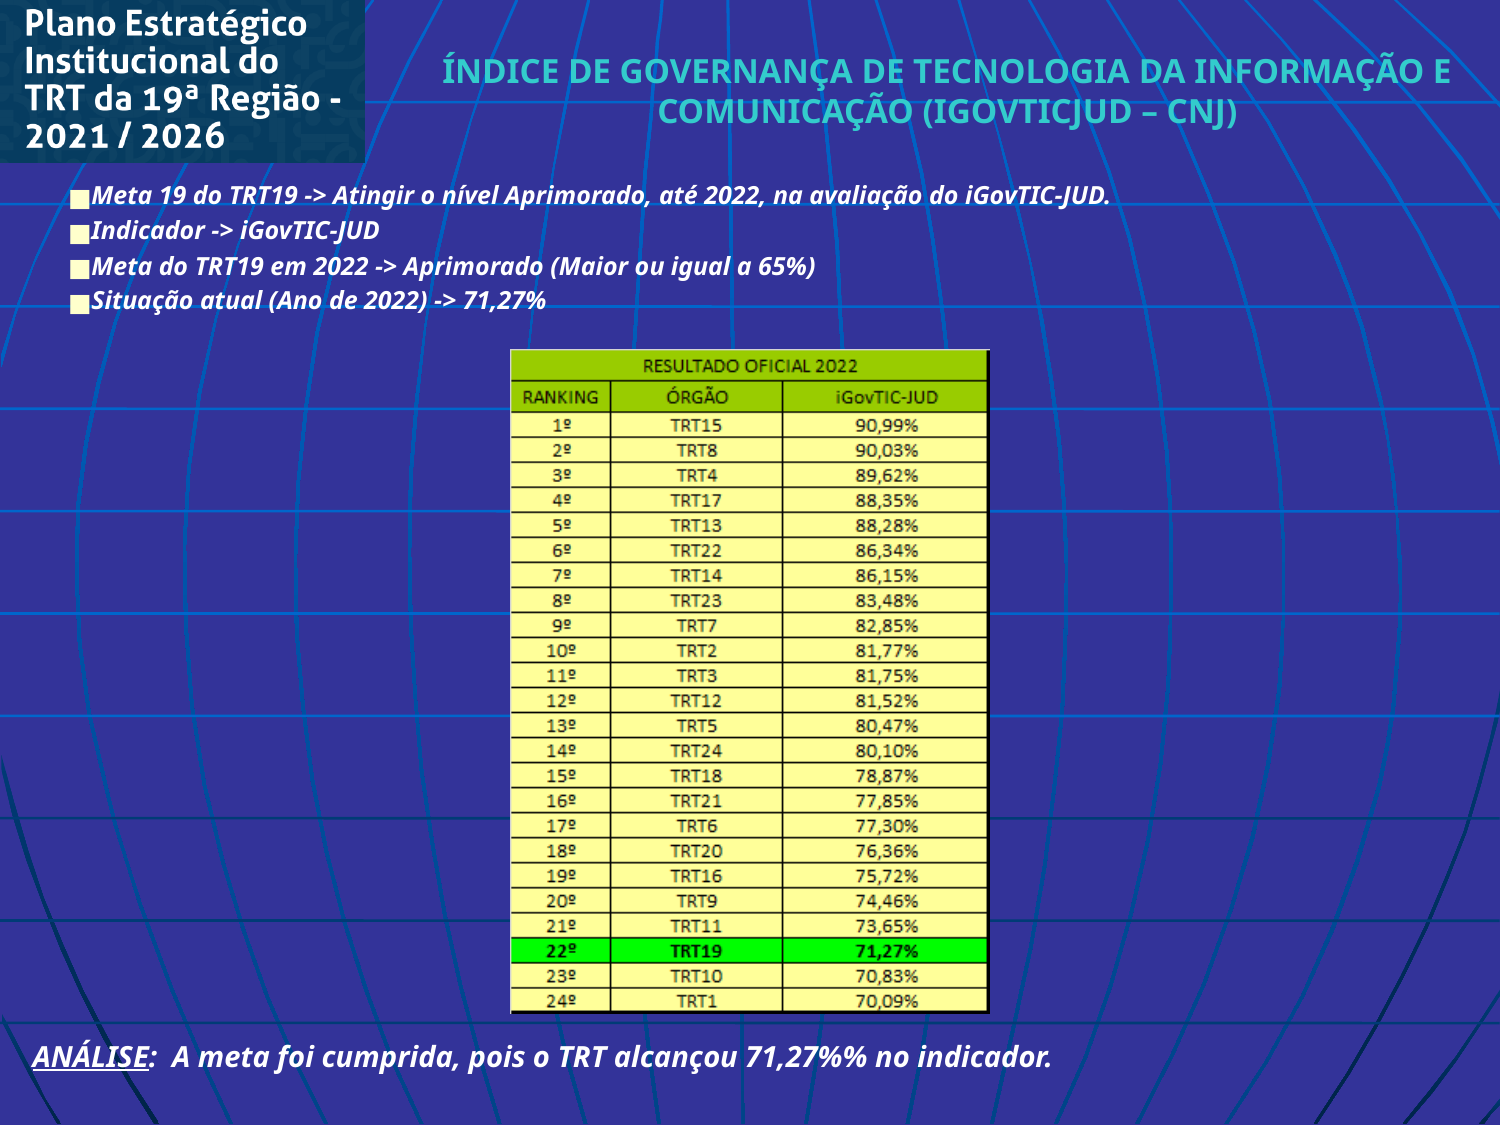

ÍNDICE DE GOVERNANÇA DE TECNOLOGIA DA INFORMAÇÃO E COMUNICAÇÃO (IGOVTICJUD – CNJ)
Meta 19 do TRT19 -> Atingir o nível Aprimorado, até 2022, na avaliação do iGovTIC-JUD.
Indicador -> iGovTIC-JUD
Meta do TRT19 em 2022 -> Aprimorado (Maior ou igual a 65%)
Situação atual (Ano de 2022) -> 71,27%
ANÁLISE: A meta foi cumprida, pois o TRT alcançou 71,27%% no indicador.